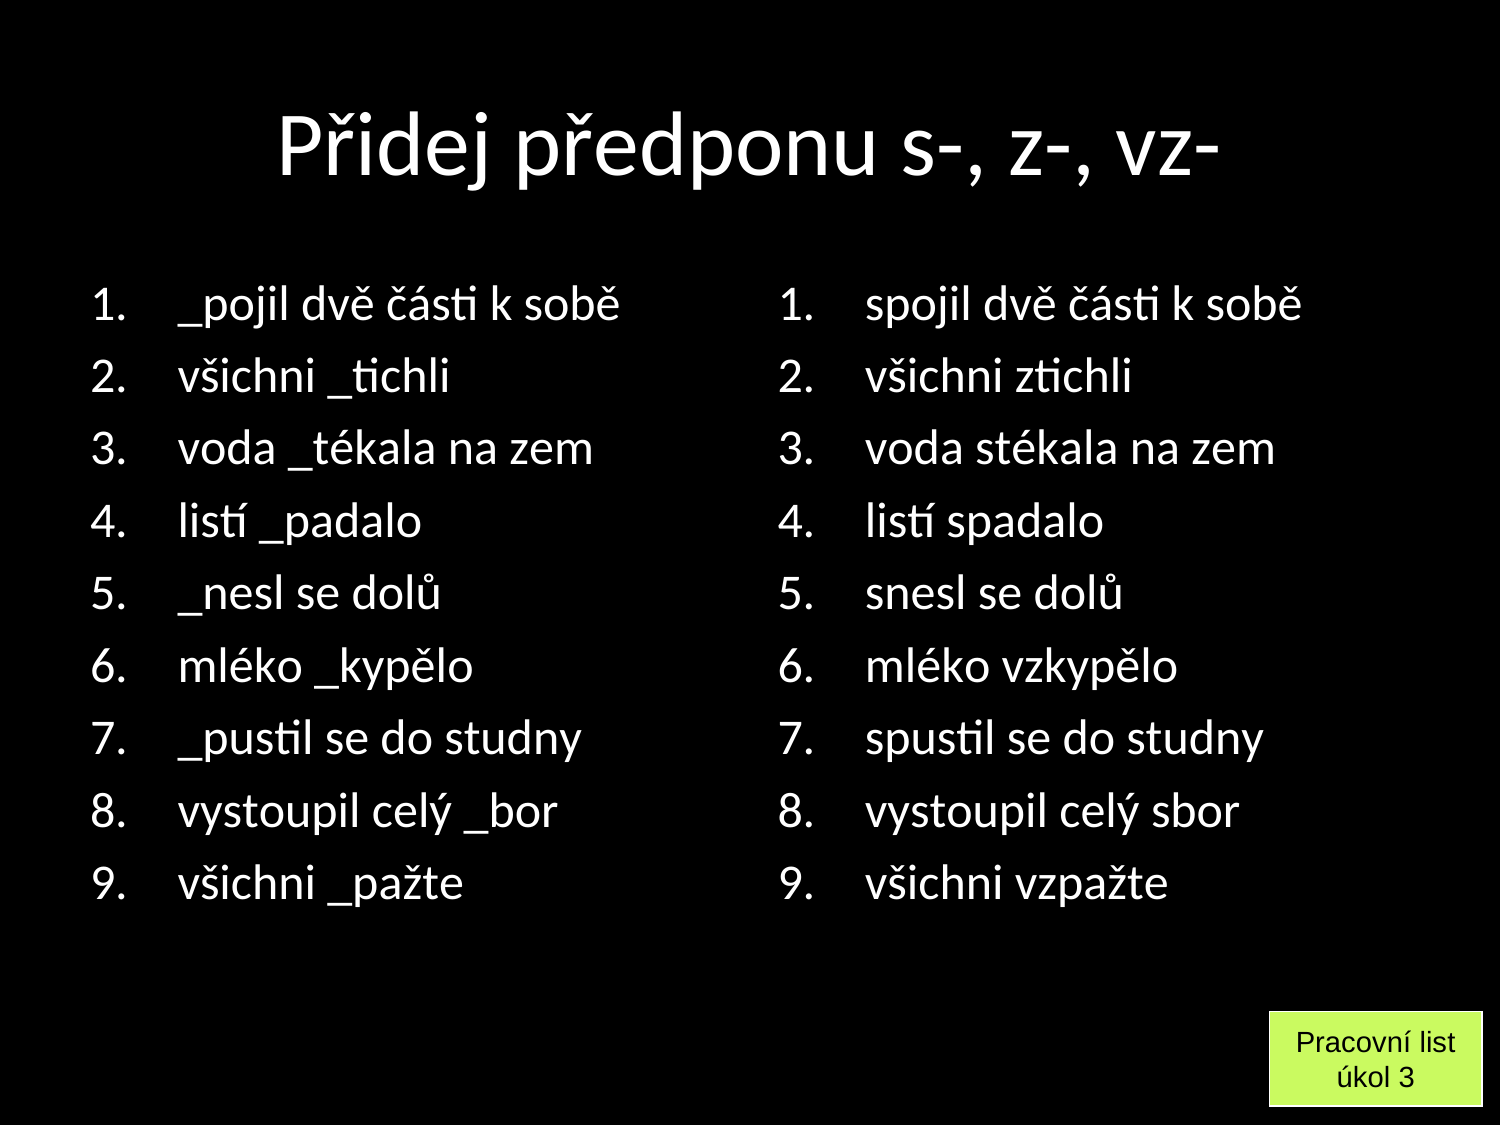

# Přidej předponu s-, z-, vz-
_pojil dvě části k sobě
všichni _tichli
voda _tékala na zem
listí _padalo
_nesl se dolů
mléko _kypělo
_pustil se do studny
vystoupil celý _bor
všichni _pažte
spojil dvě části k sobě
všichni ztichli
voda stékala na zem
listí spadalo
snesl se dolů
mléko vzkypělo
spustil se do studny
vystoupil celý sbor
všichni vzpažte
Pracovní list
úkol 3